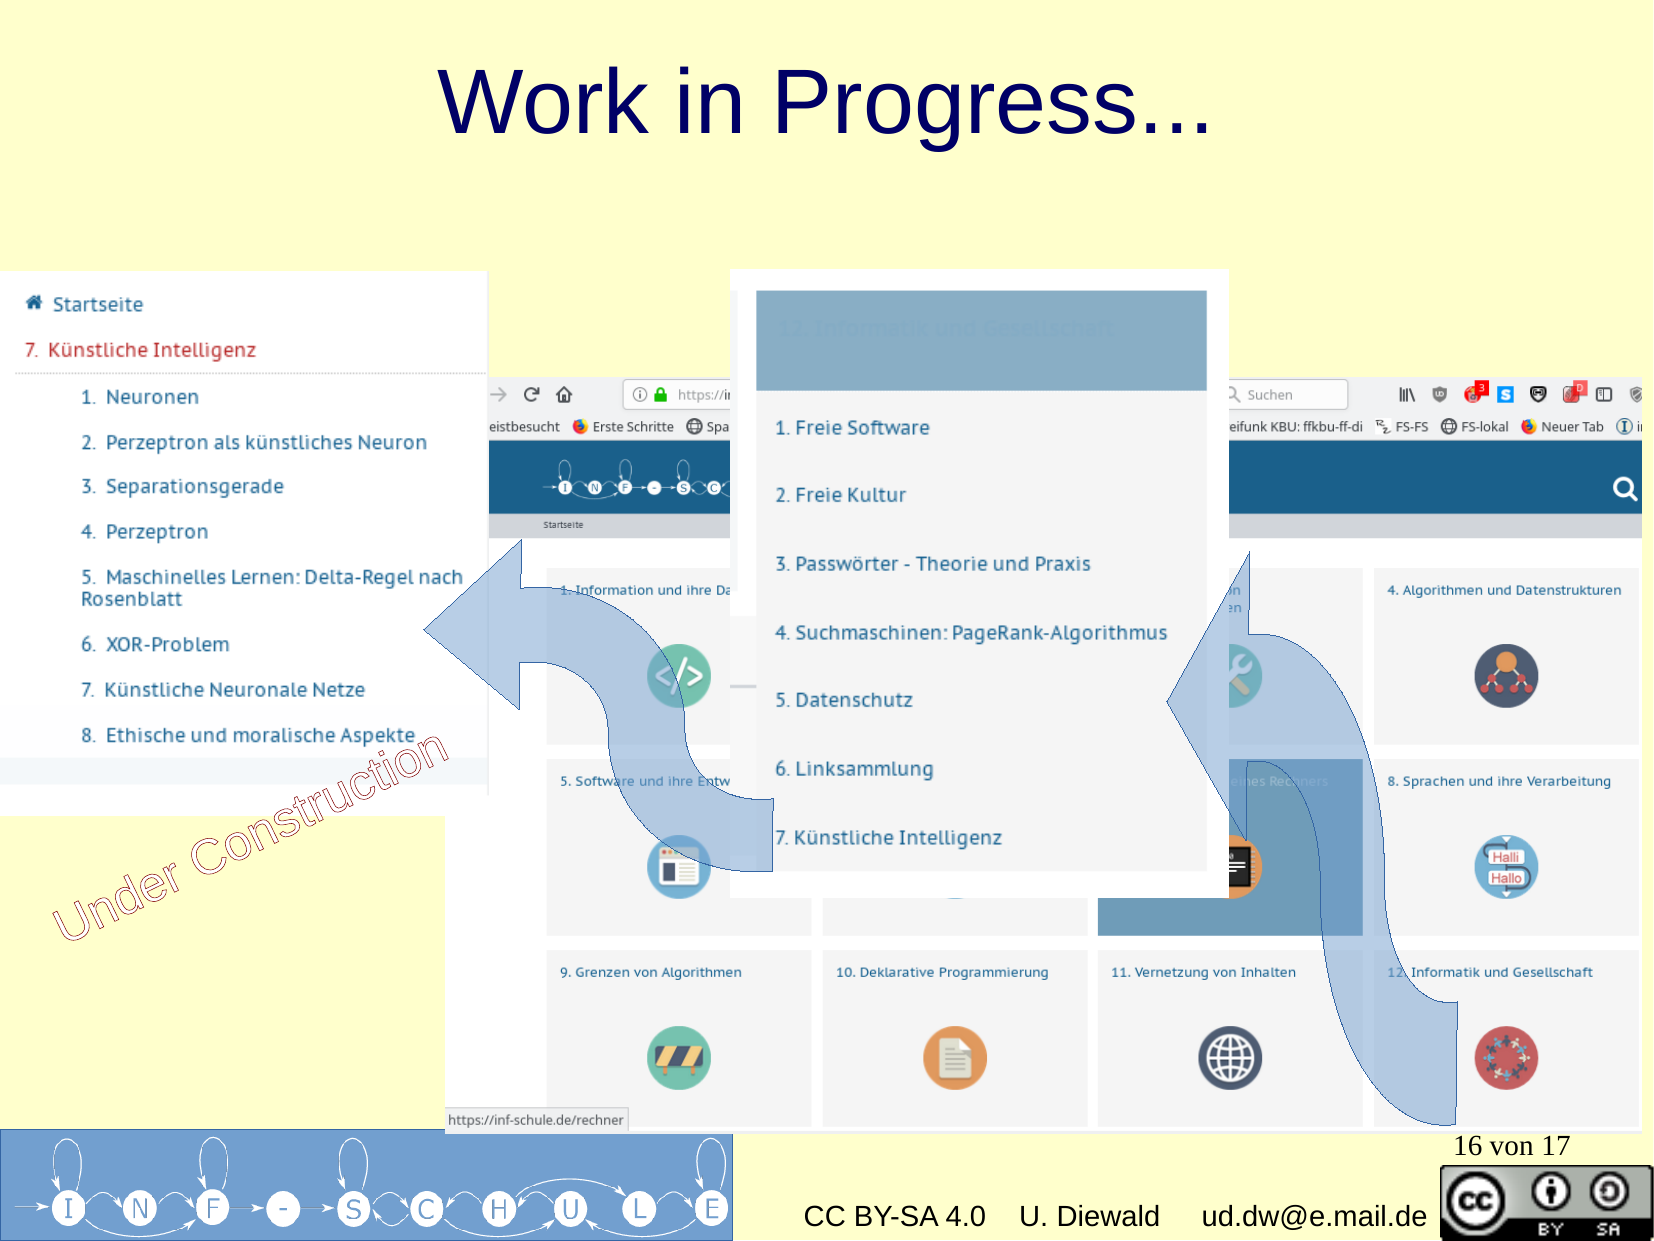

# Work in Progress...
Under Construction
16